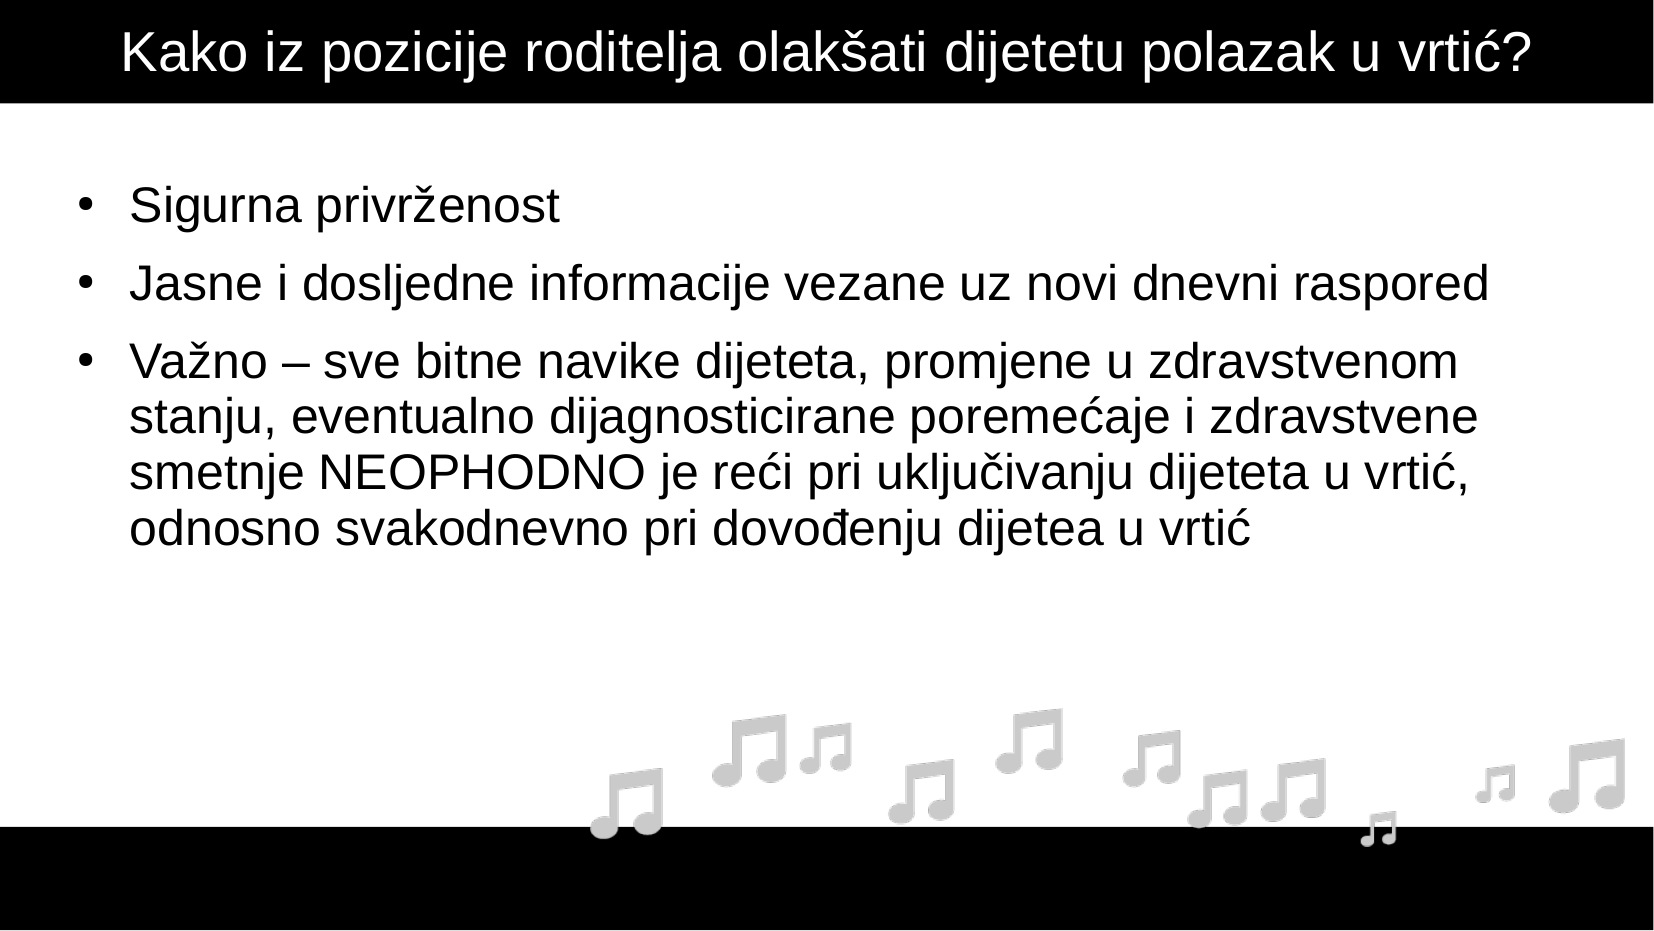

# Kako iz pozicije roditelja olakšati dijetetu polazak u vrtić?
Sigurna privrženost
Jasne i dosljedne informacije vezane uz novi dnevni raspored
Važno – sve bitne navike dijeteta, promjene u zdravstvenom stanju, eventualno dijagnosticirane poremećaje i zdravstvene smetnje NEOPHODNO je reći pri uključivanju dijeteta u vrtić, odnosno svakodnevno pri dovođenju dijetea u vrtić